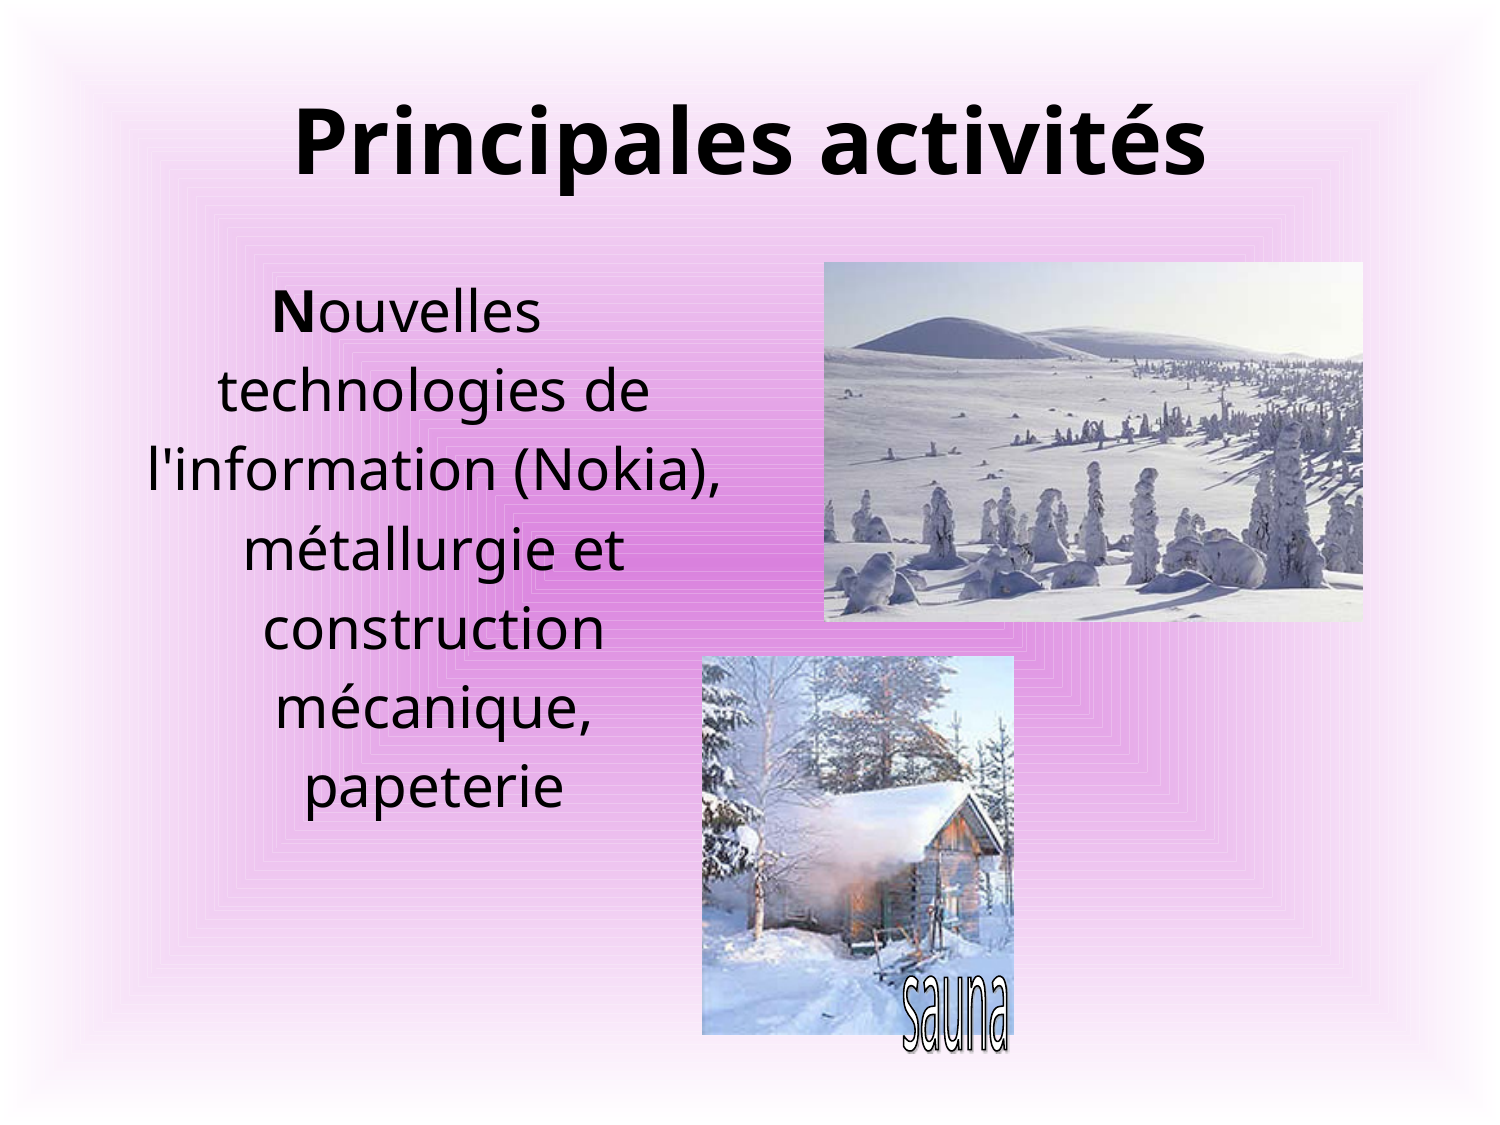

# Principales activités
Nouvelles technologies de l'information (Nokia), métallurgie et construction mécanique, papeterie
sauna